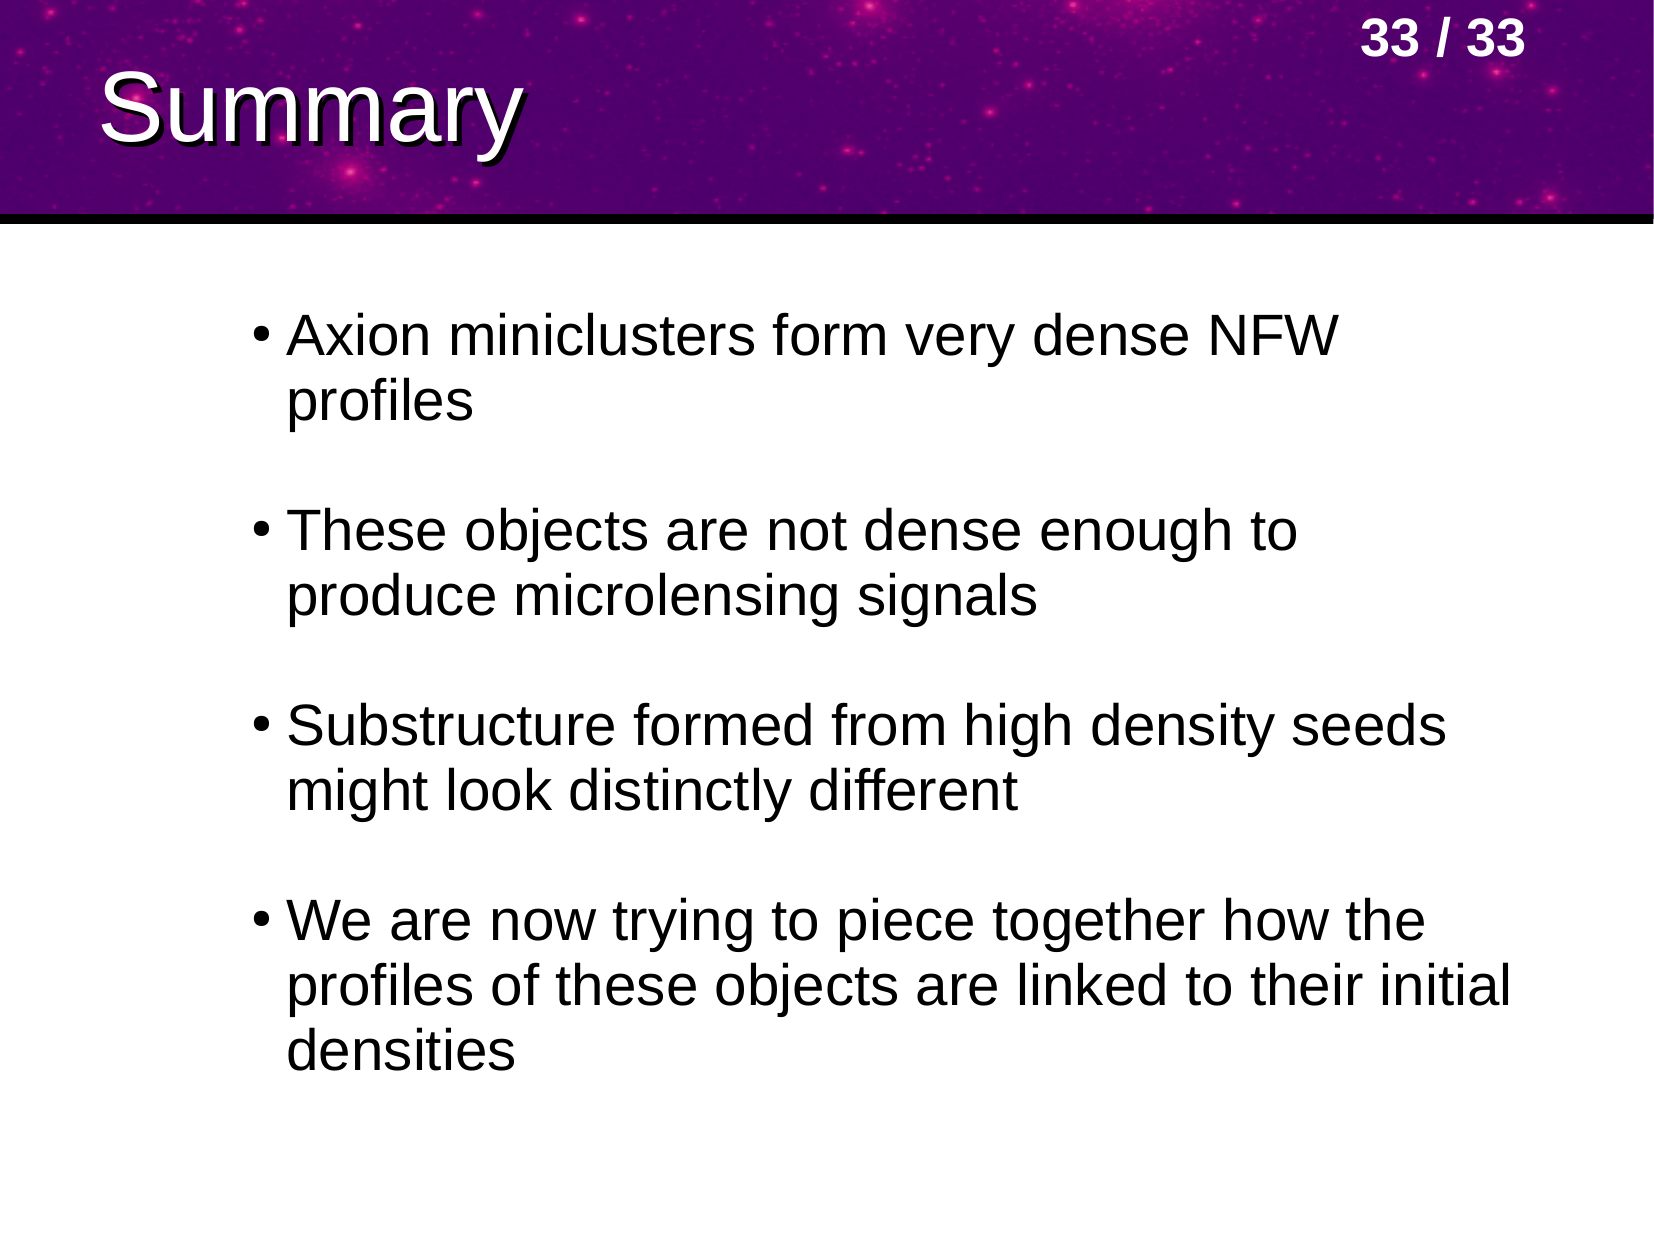

Summary
Axion miniclusters form very dense NFW profiles
These objects are not dense enough to produce microlensing signals
Substructure formed from high density seeds might look distinctly different
We are now trying to piece together how the profiles of these objects are linked to their initial densities